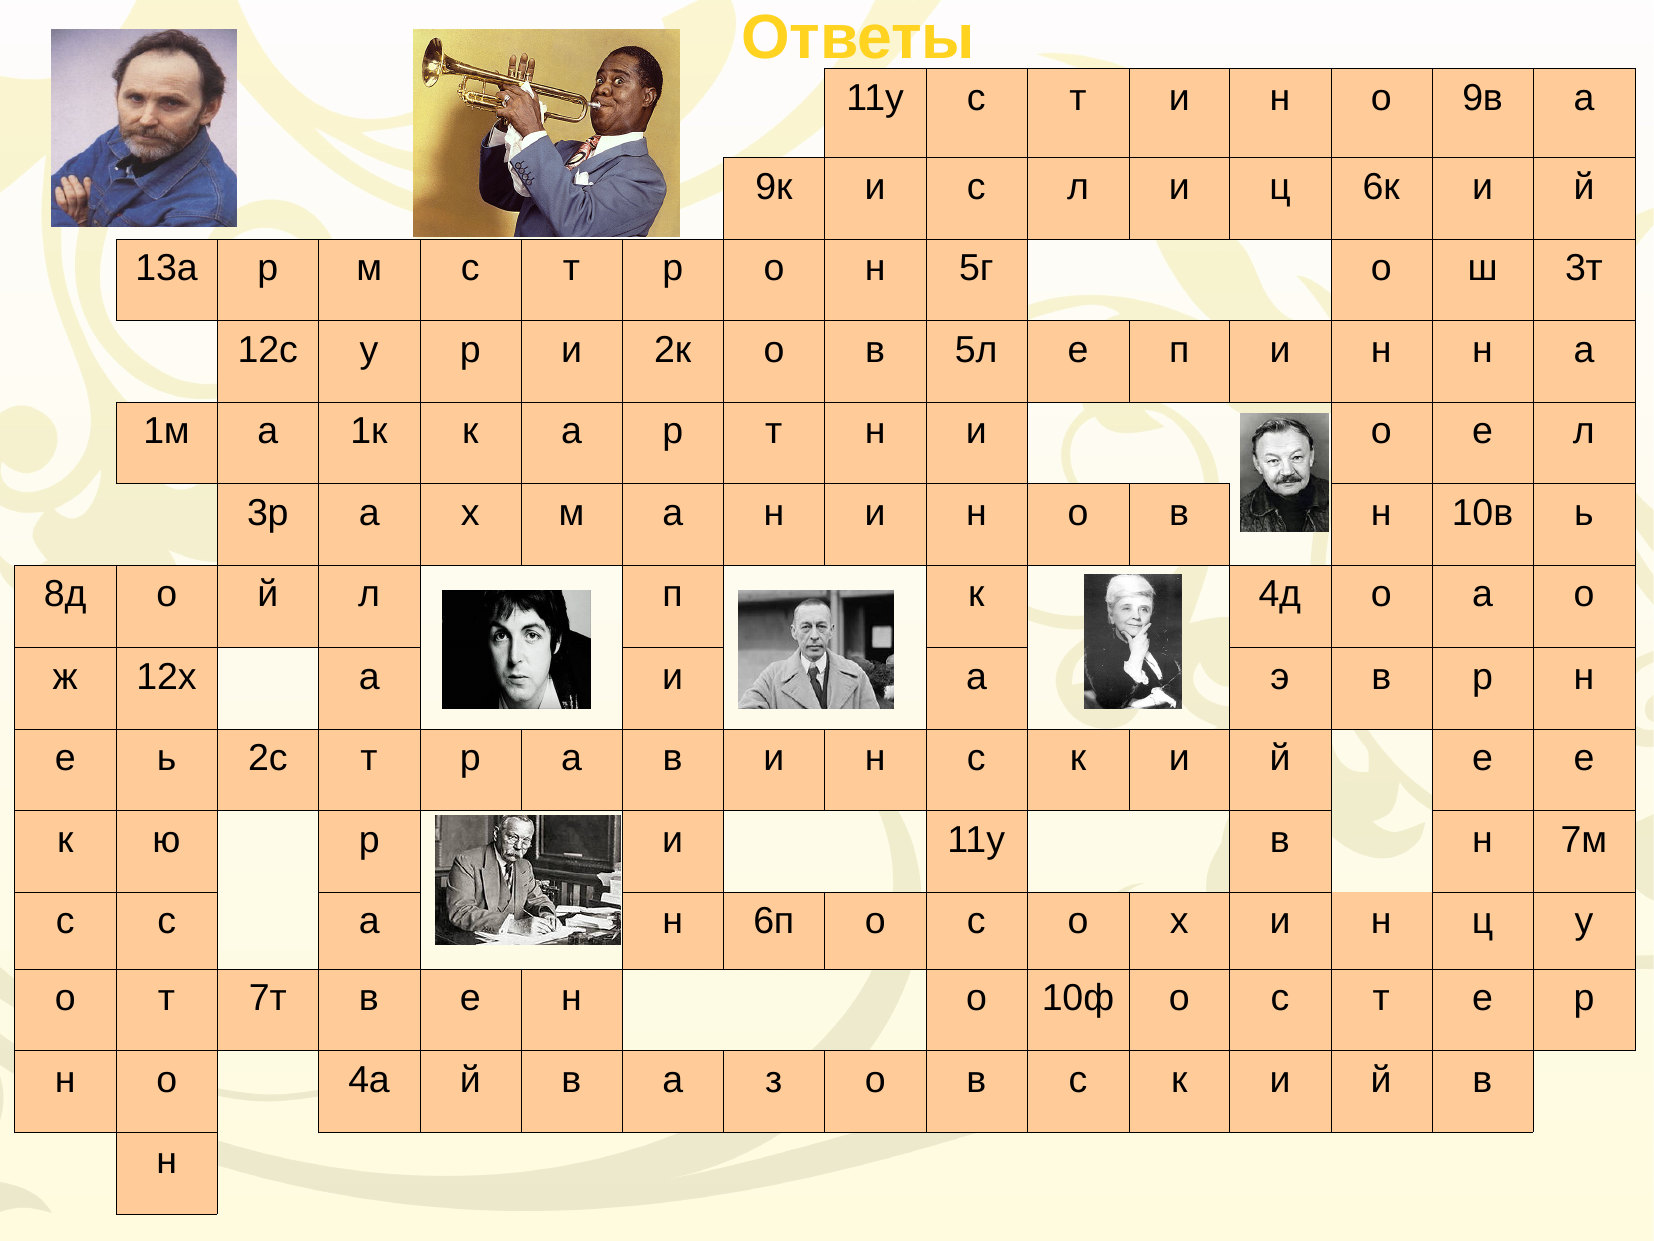

Ответы
| | | | | | | | | 11у | с | т | и | н | о | 9в | а |
| --- | --- | --- | --- | --- | --- | --- | --- | --- | --- | --- | --- | --- | --- | --- | --- |
| | | | | | | | 9к | и | с | л | и | ц | 6к | и | й |
| | 13а | р | м | с | т | р | о | н | 5г | | | | о | ш | 3т |
| | | 12с | у | р | и | 2к | о | в | 5л | е | п | и | н | н | а |
| | 1м | а | 1к | к | а | р | т | н | и | | | | о | е | л |
| | | 3р | а | х | м | а | н | и | н | о | в | | н | 10в | ь |
| 8д | о | й | л | | | п | | | к | | | 4д | о | а | о |
| ж | 12х | | а | | | и | | | а | | | э | в | р | н |
| е | ь | 2с | т | р | а | в | и | н | с | к | и | й | | е | е |
| к | ю | | р | | | и | | | 11у | | | в | | н | 7м |
| с | с | | а | | | н | 6п | о | с | о | х | и | н | ц | у |
| о | т | 7т | в | е | н | | | | о | 10ф | о | с | т | е | р |
| н | о | | 4а | й | в | а | з | о | в | с | к | и | й | в | |
| | н | | | | | | | | | | | | | | |